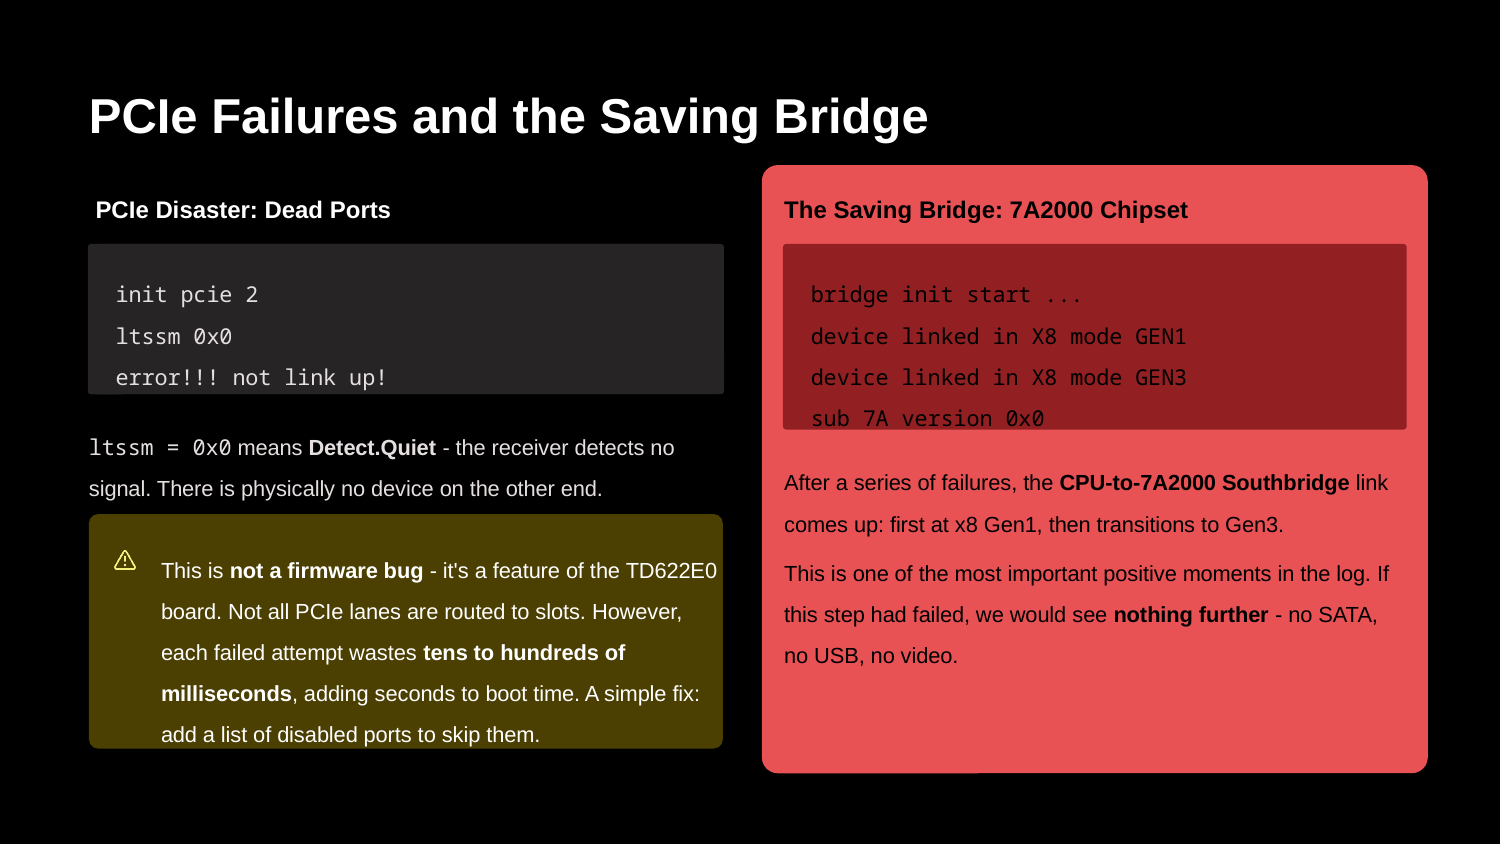

PCIe Failures and the Saving Bridge
 PCIe Disaster: Dead Ports
The Saving Bridge: 7A2000 Chipset
init pcie 2
ltssm 0x0
error!!! not link up!
bridge init start ...
device linked in X8 mode GEN1
device linked in X8 mode GEN3
sub 7A version 0x0
ltssm = 0x0 means Detect.Quiet - the receiver detects no signal. There is physically no device on the other end.
After a series of failures, the CPU-to-7A2000 Southbridge link comes up: first at x8 Gen1, then transitions to Gen3.
This is not a firmware bug - it's a feature of the TD622E0 board. Not all PCIe lanes are routed to slots. However, each failed attempt wastes tens to hundreds of milliseconds, adding seconds to boot time. A simple fix: add a list of disabled ports to skip them.
This is one of the most important positive moments in the log. If this step had failed, we would see nothing further - no SATA, no USB, no video.